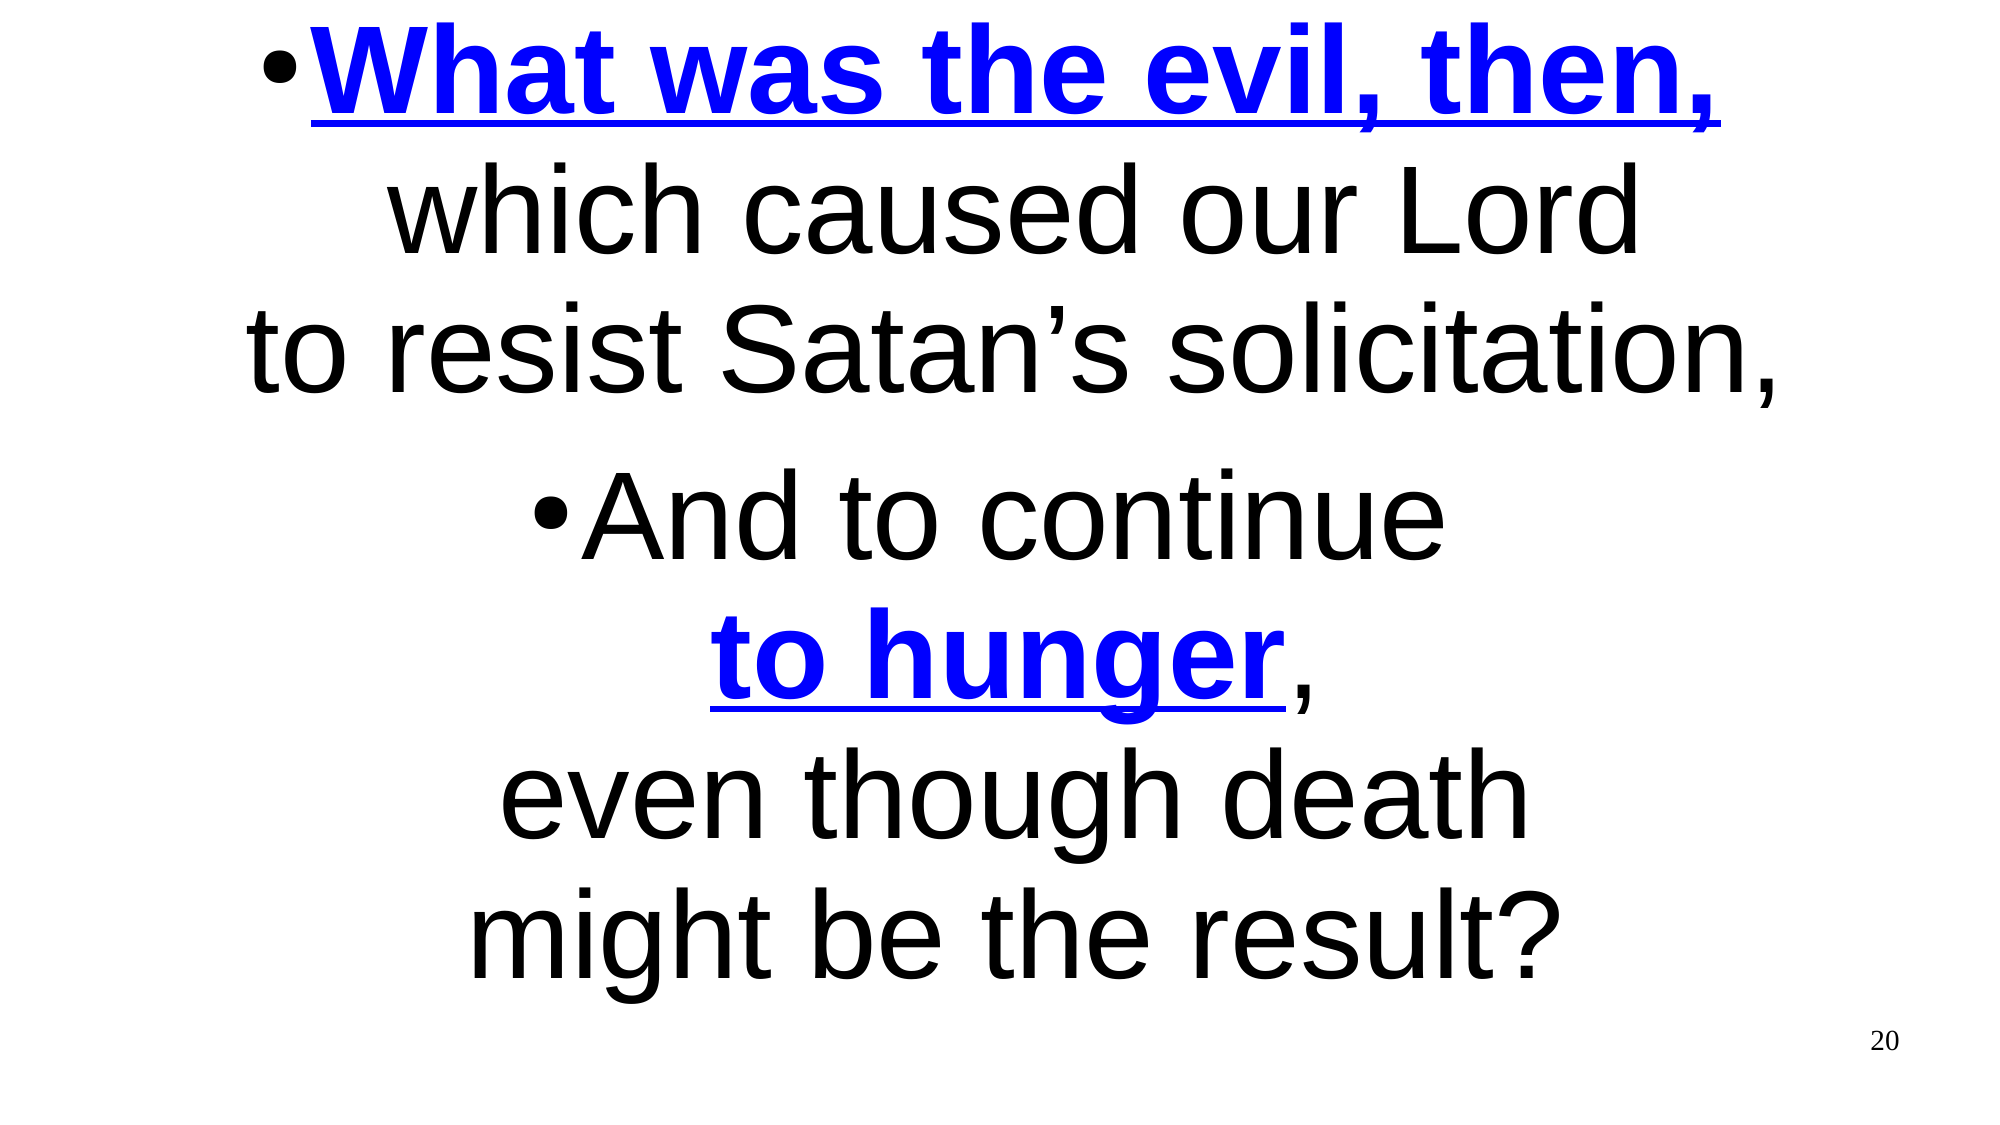

# What was the evil, then, which caused our Lord to resist Satan’s solicitation,
And to continue
to hunger,
even though death
might be the result?
20